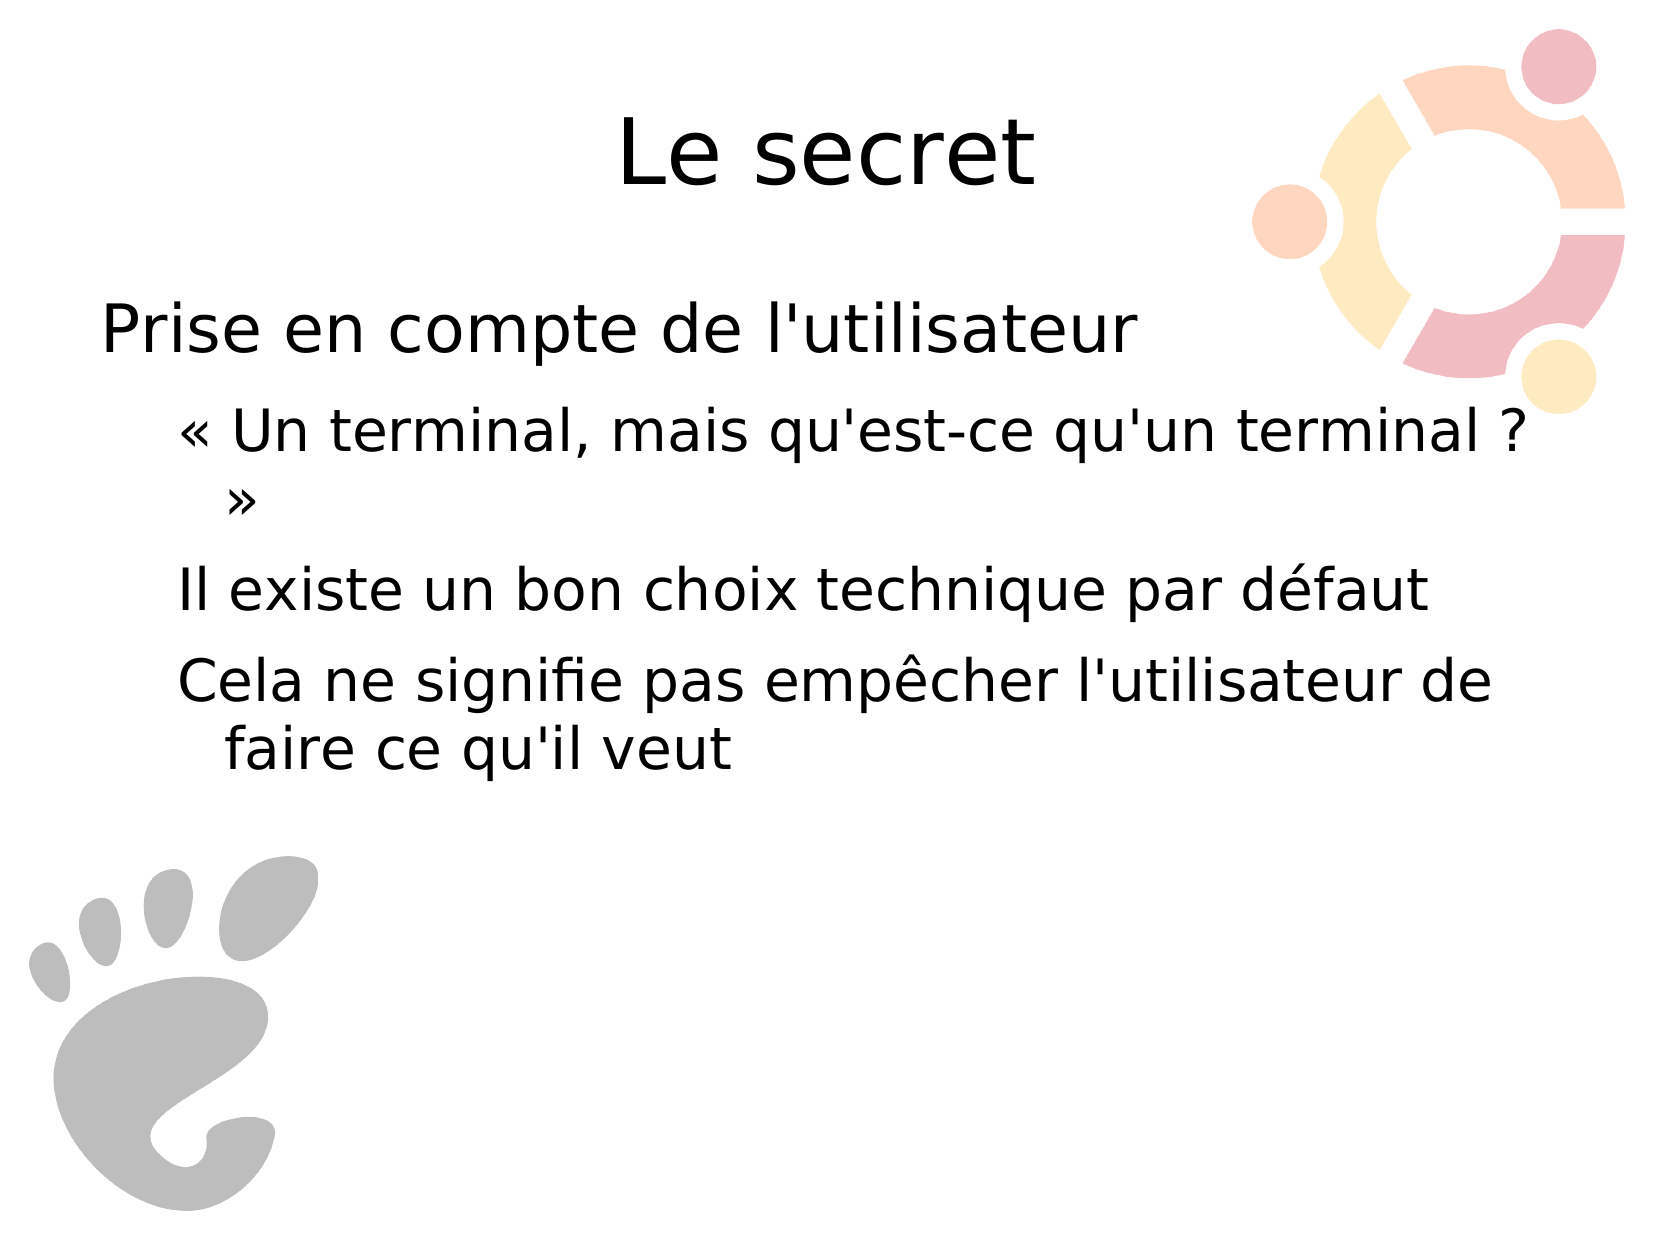

# Le secret
Prise en compte de l'utilisateur
« Un terminal, mais qu'est-ce qu'un terminal ? »
Il existe un bon choix technique par défaut
Cela ne signifie pas empêcher l'utilisateur de faire ce qu'il veut